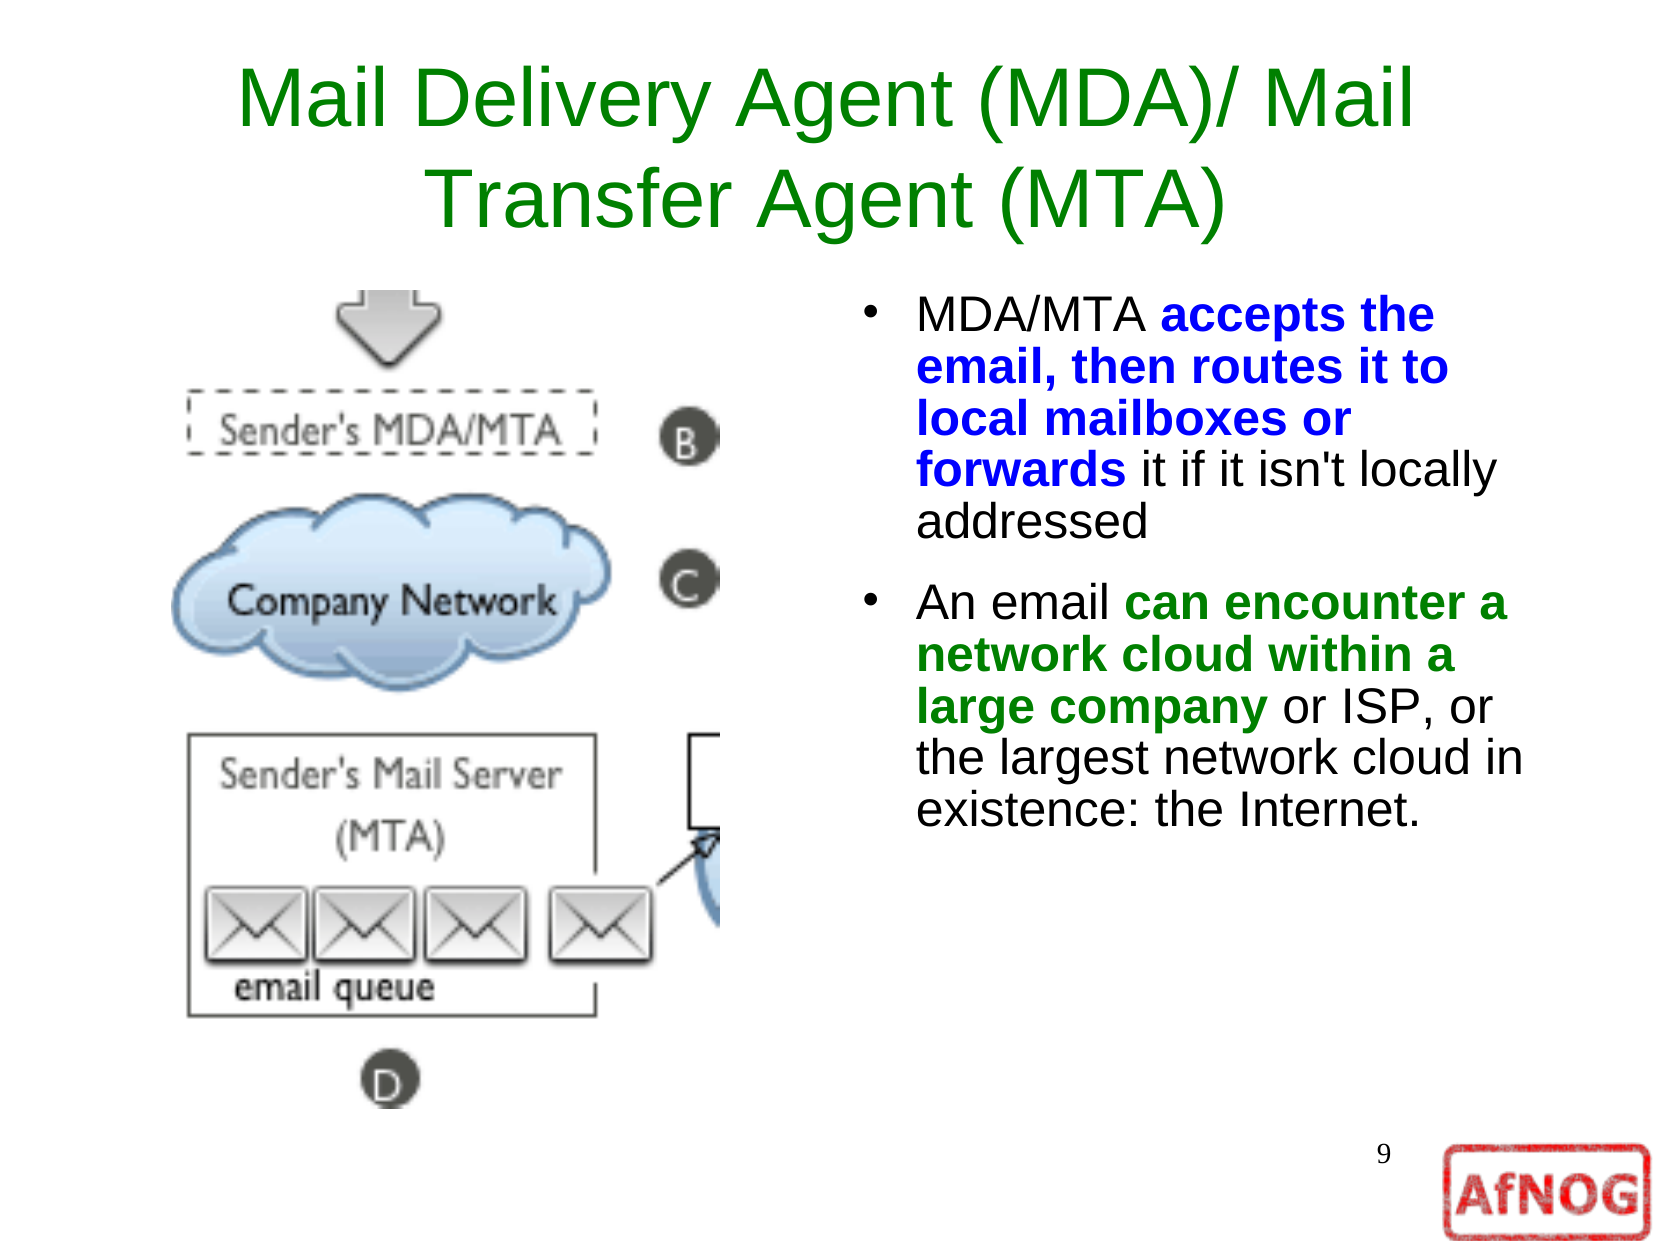

# Mail Delivery Agent (MDA)/ Mail Transfer Agent (MTA)‏
MDA/MTA accepts the email, then routes it to local mailboxes or forwards it if it isn't locally addressed
An email can encounter a network cloud within a large company or ISP, or the largest network cloud in existence: the Internet.
9